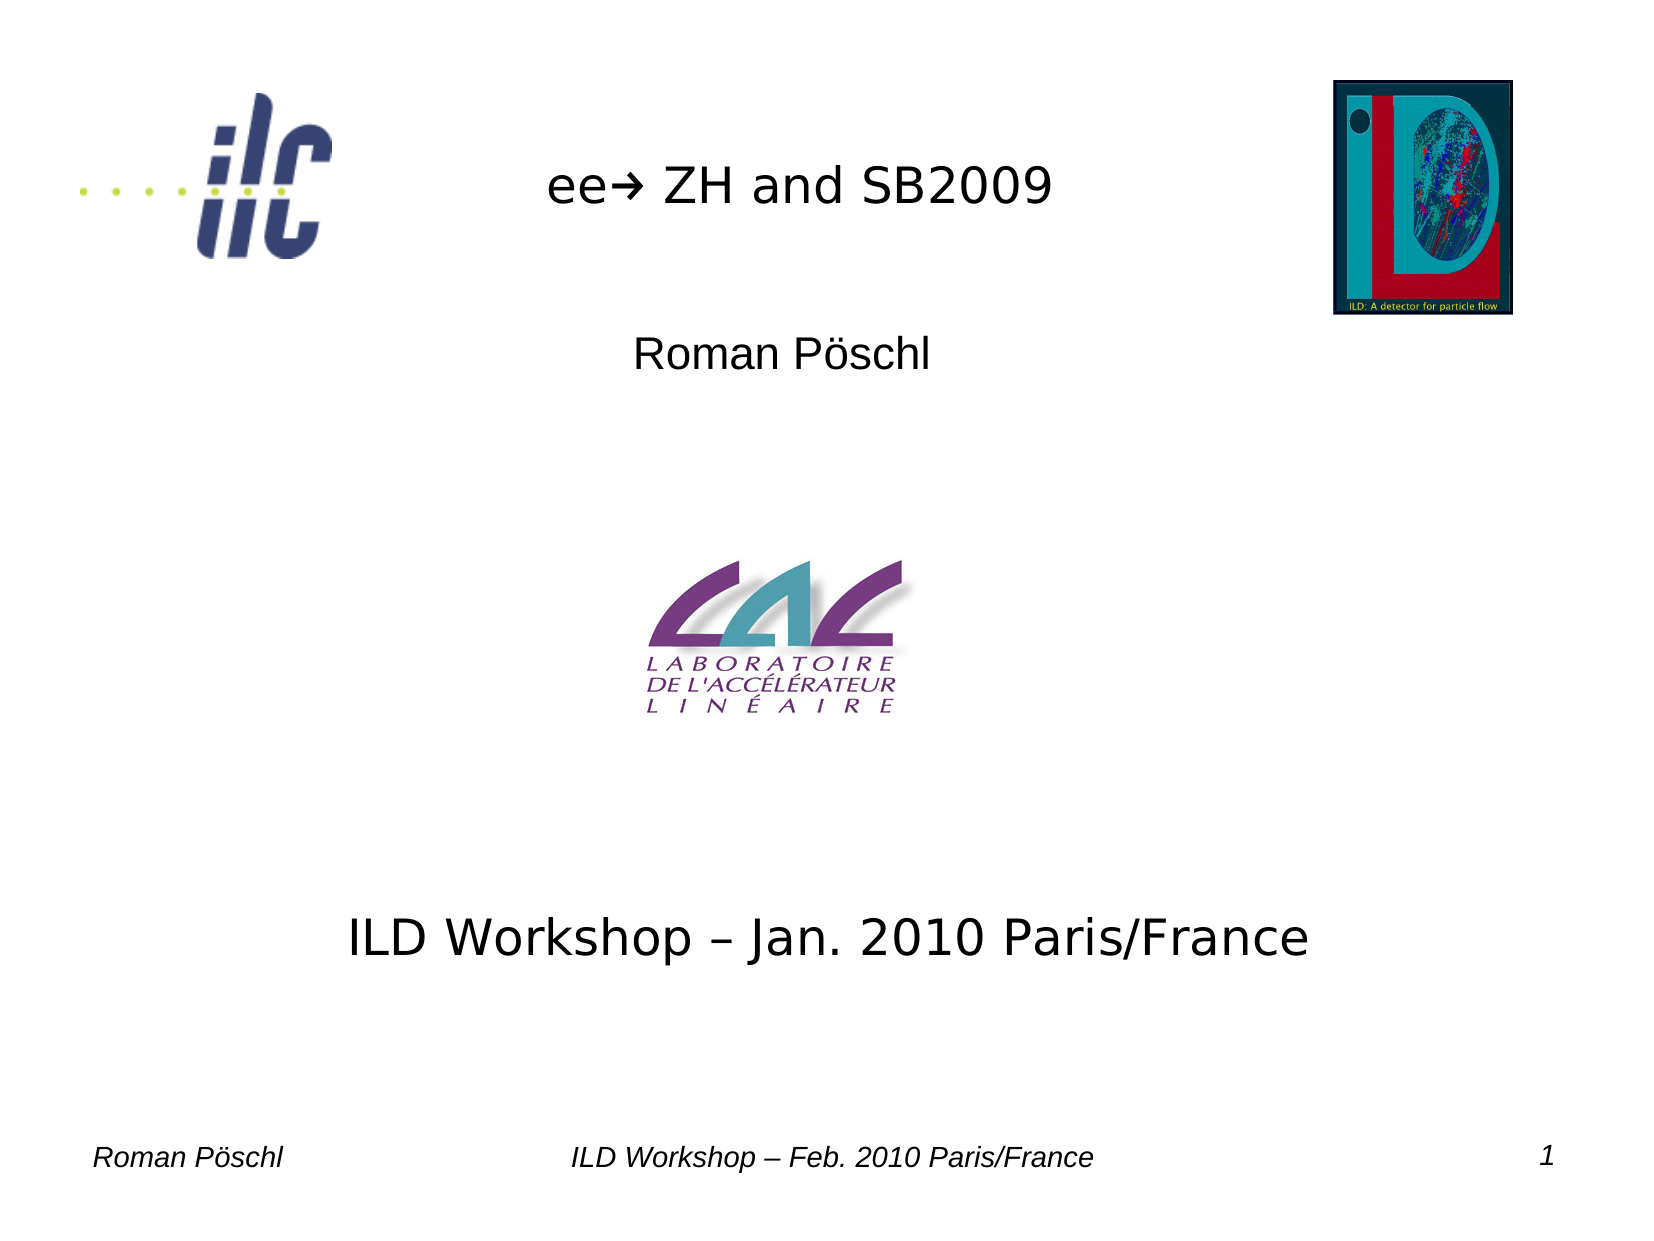

ee→ ZH and SB2009
 Roman Pöschl
 ILD Workshop – Jan. 2010 Paris/France